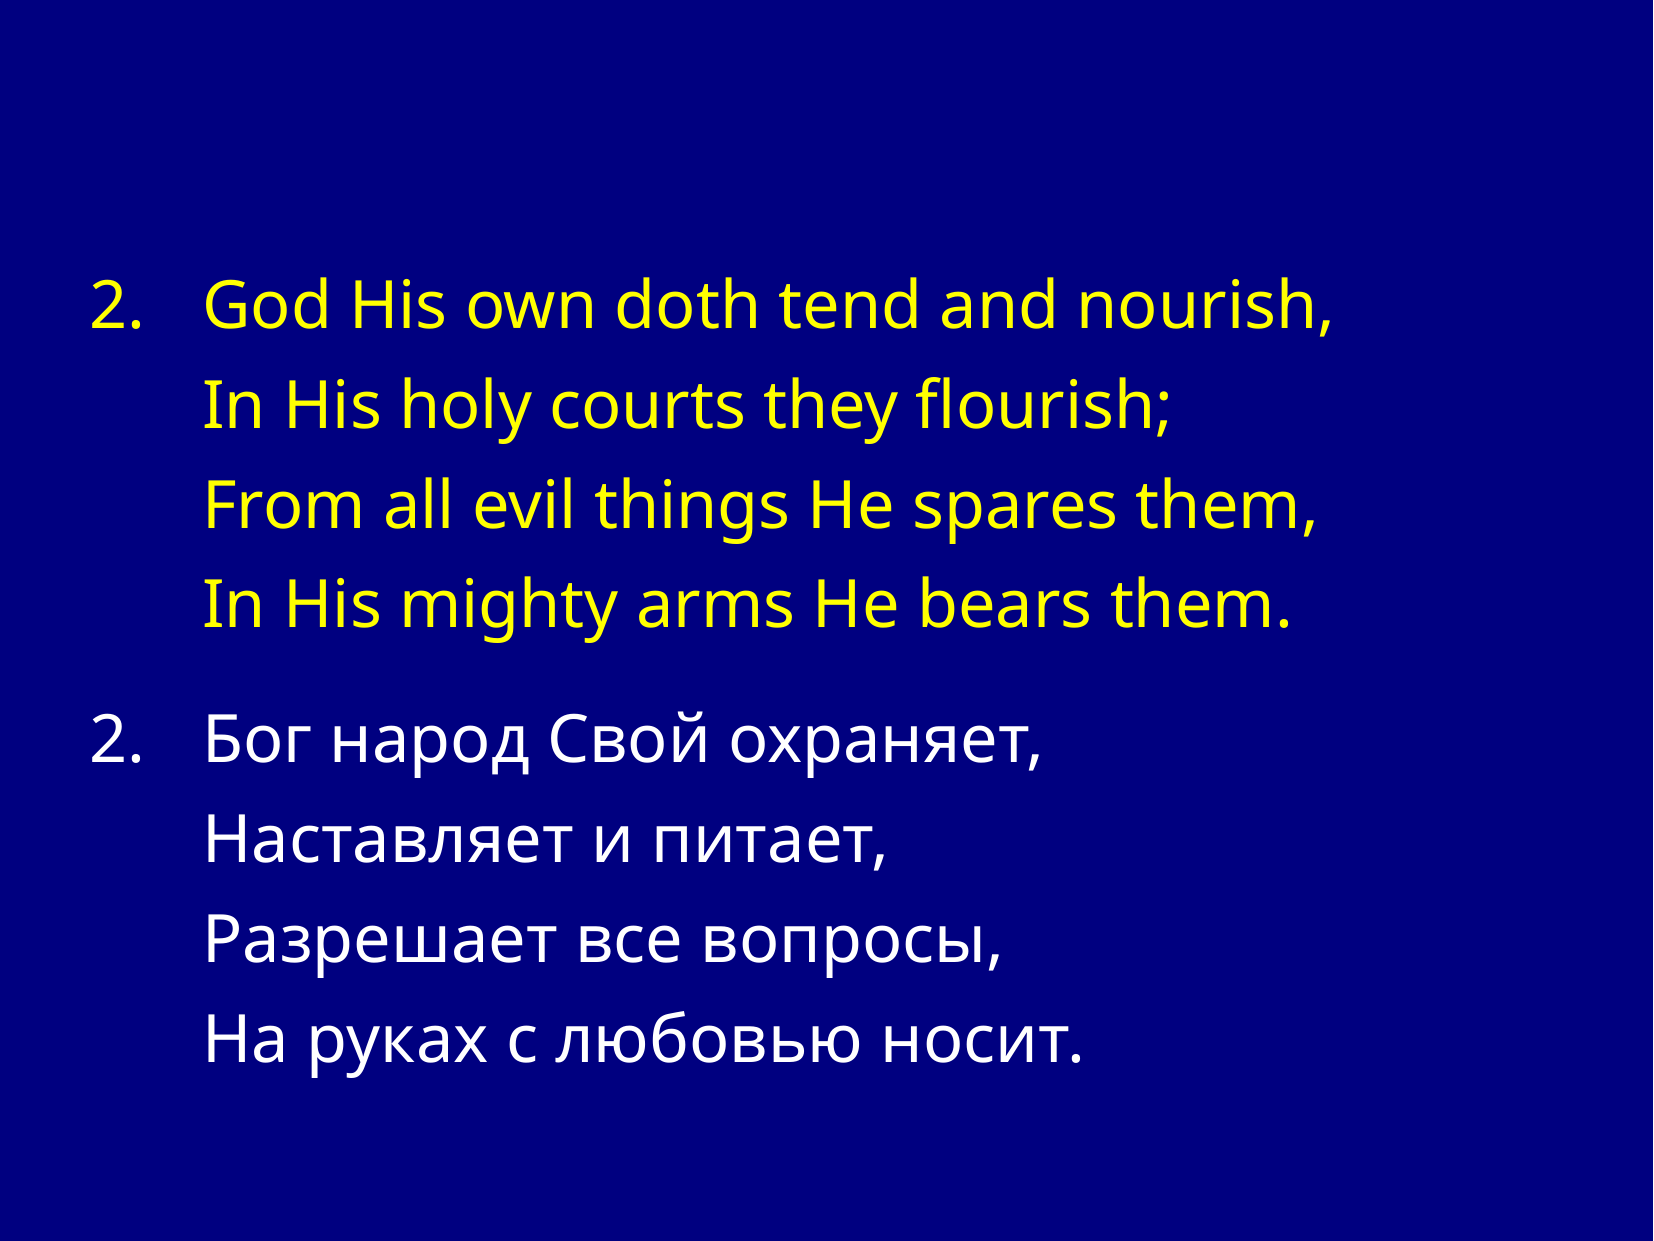

2.	God His own doth tend and nourish,
	In His holy courts they flourish;
	From all evil things He spares them,
	In His mighty arms He bears them.
2.	Бог народ Свой охраняет,
	Наставляет и питает,
	Разрешает все вопросы,
	На руках с любовью носит.